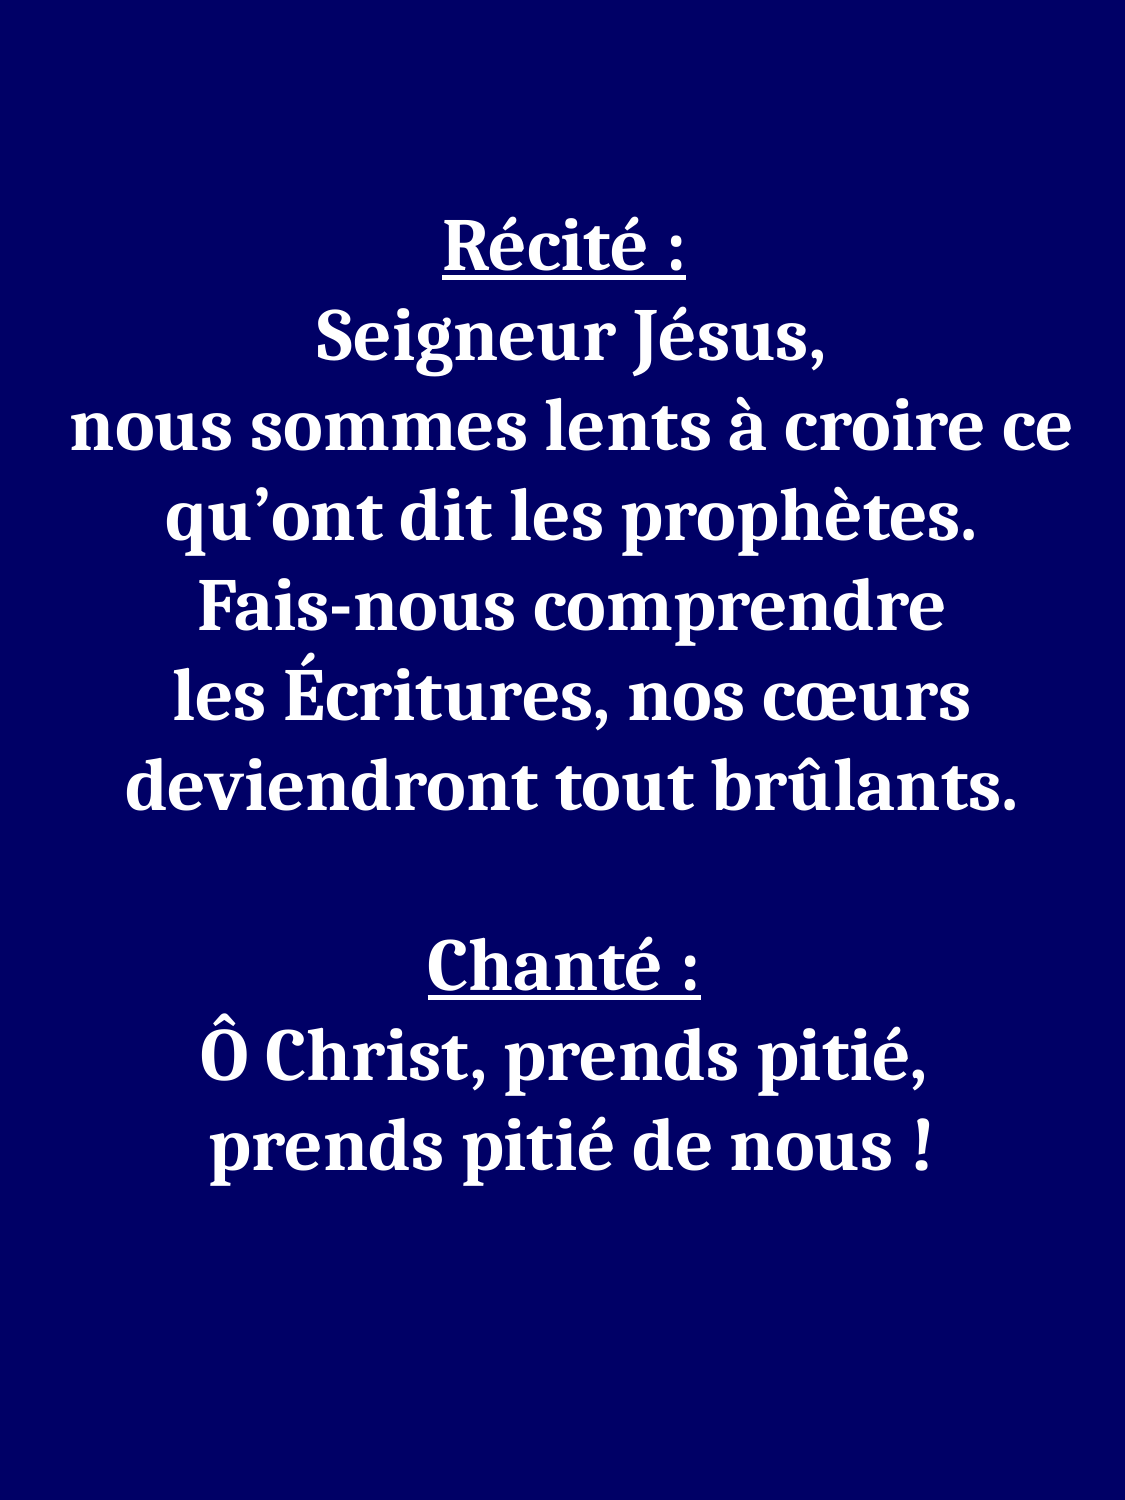

Récité :
Seigneur Jésus,
nous sommes lents à croire ce qu’ont dit les prophètes.
Fais-nous comprendre
les Écritures, nos cœurs deviendront tout brûlants.
Chanté :
Ô Christ, prends pitié,
prends pitié de nous !